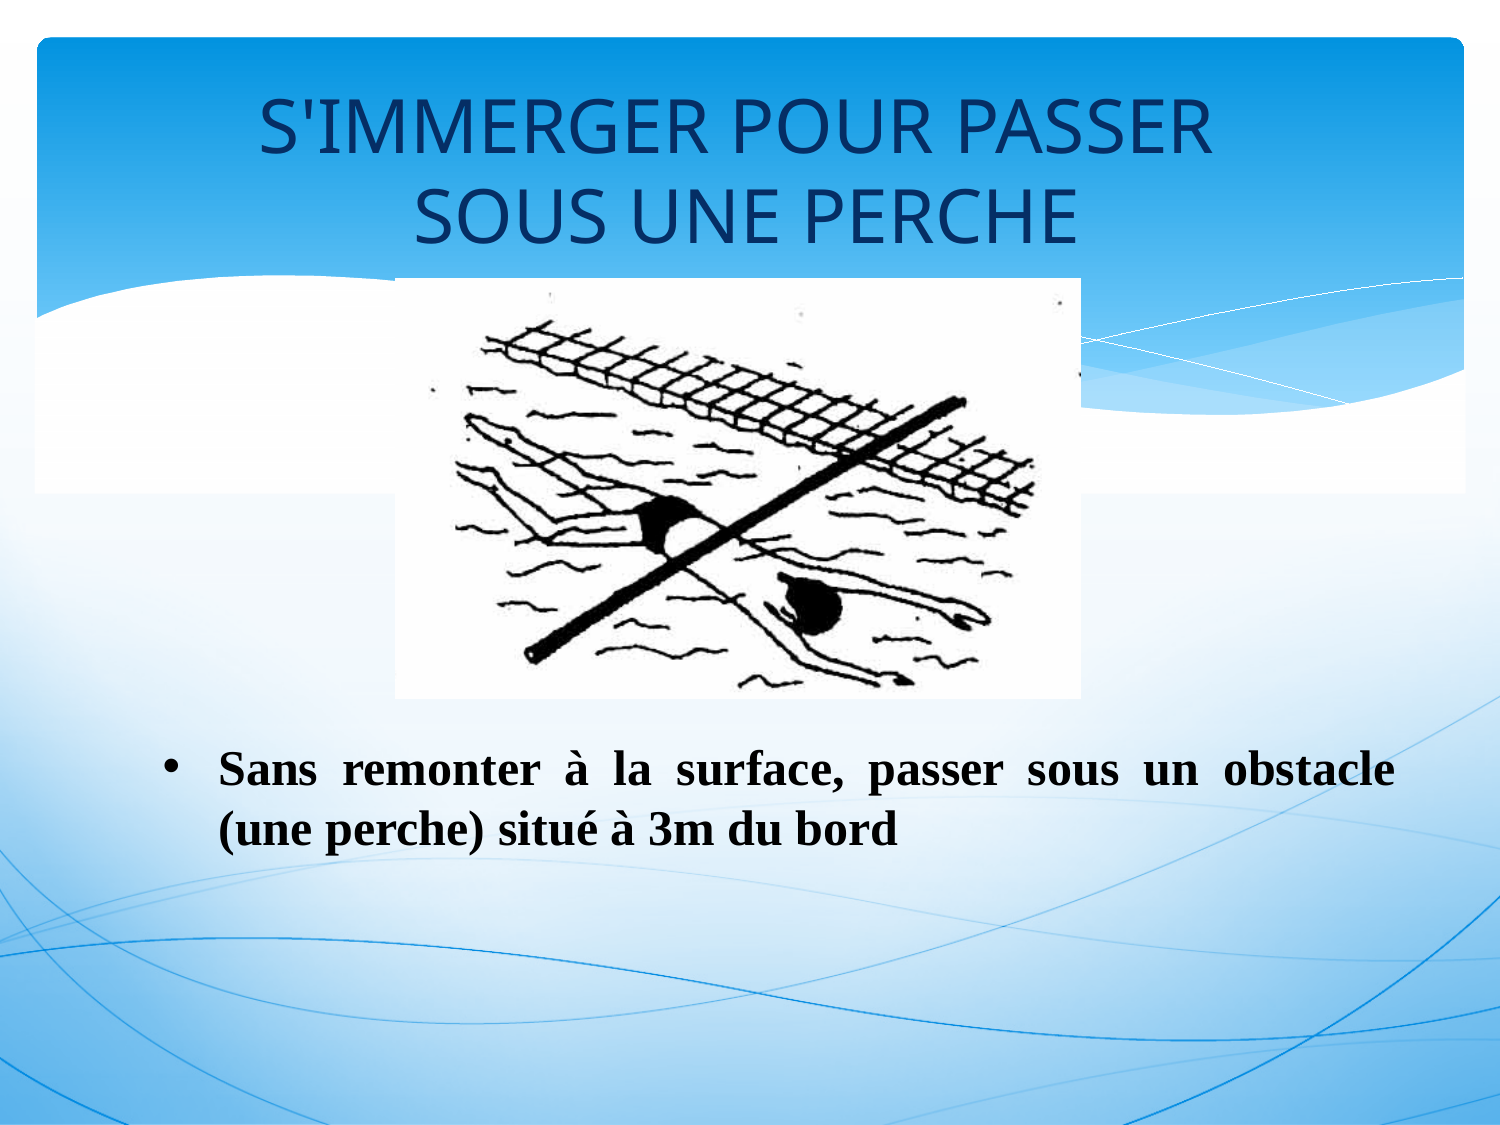

S'IMMERGER POUR PASSER
SOUS UNE PERCHE
Sans remonter à la surface, passer sous un obstacle (une perche) situé à 3m du bord